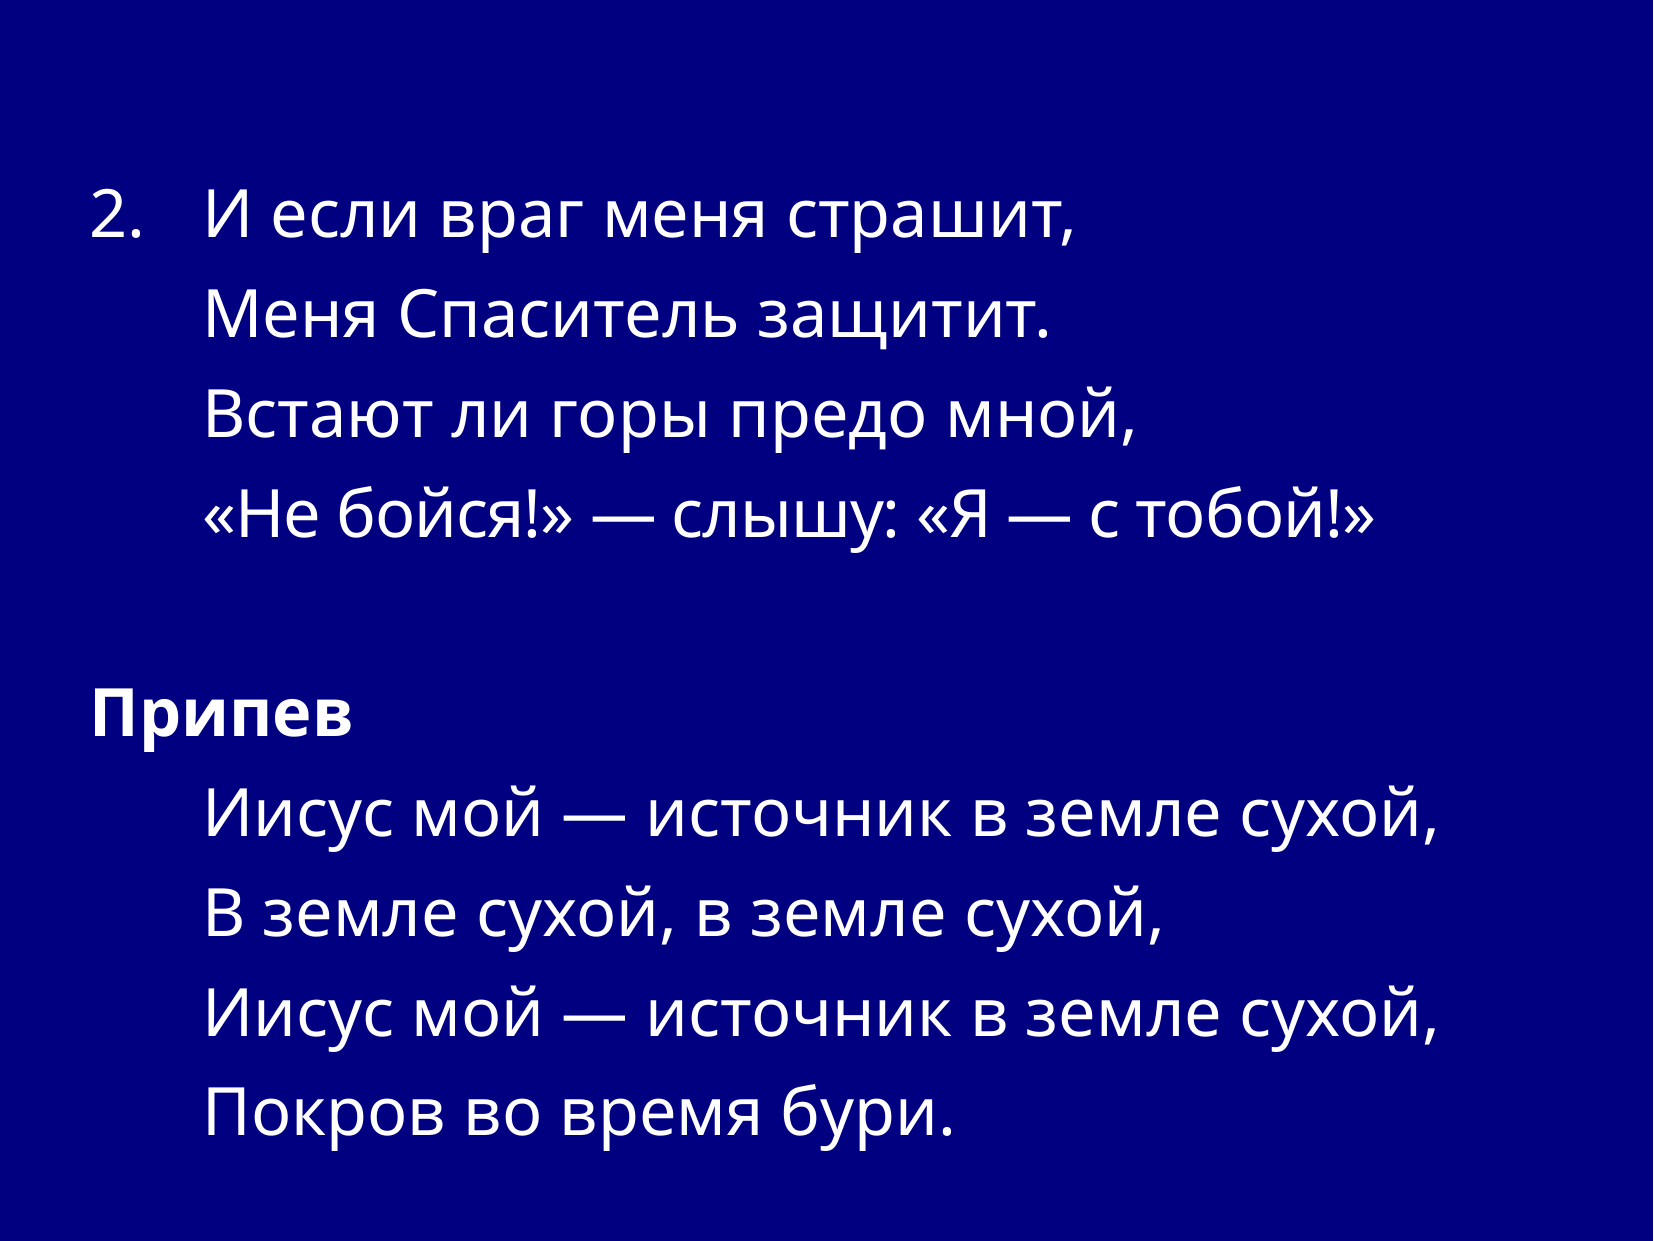

2.	И если враг меня страшит,
	Меня Спаситель защитит.
	Встают ли горы предо мной,
	«Не бойся!» — слышу: «Я — с тобой!»
Припев
	Иисус мой — источник в земле сухой,
	В земле сухой, в земле сухой,
	Иисус мой — источник в земле сухой,
	Покров во время бури.